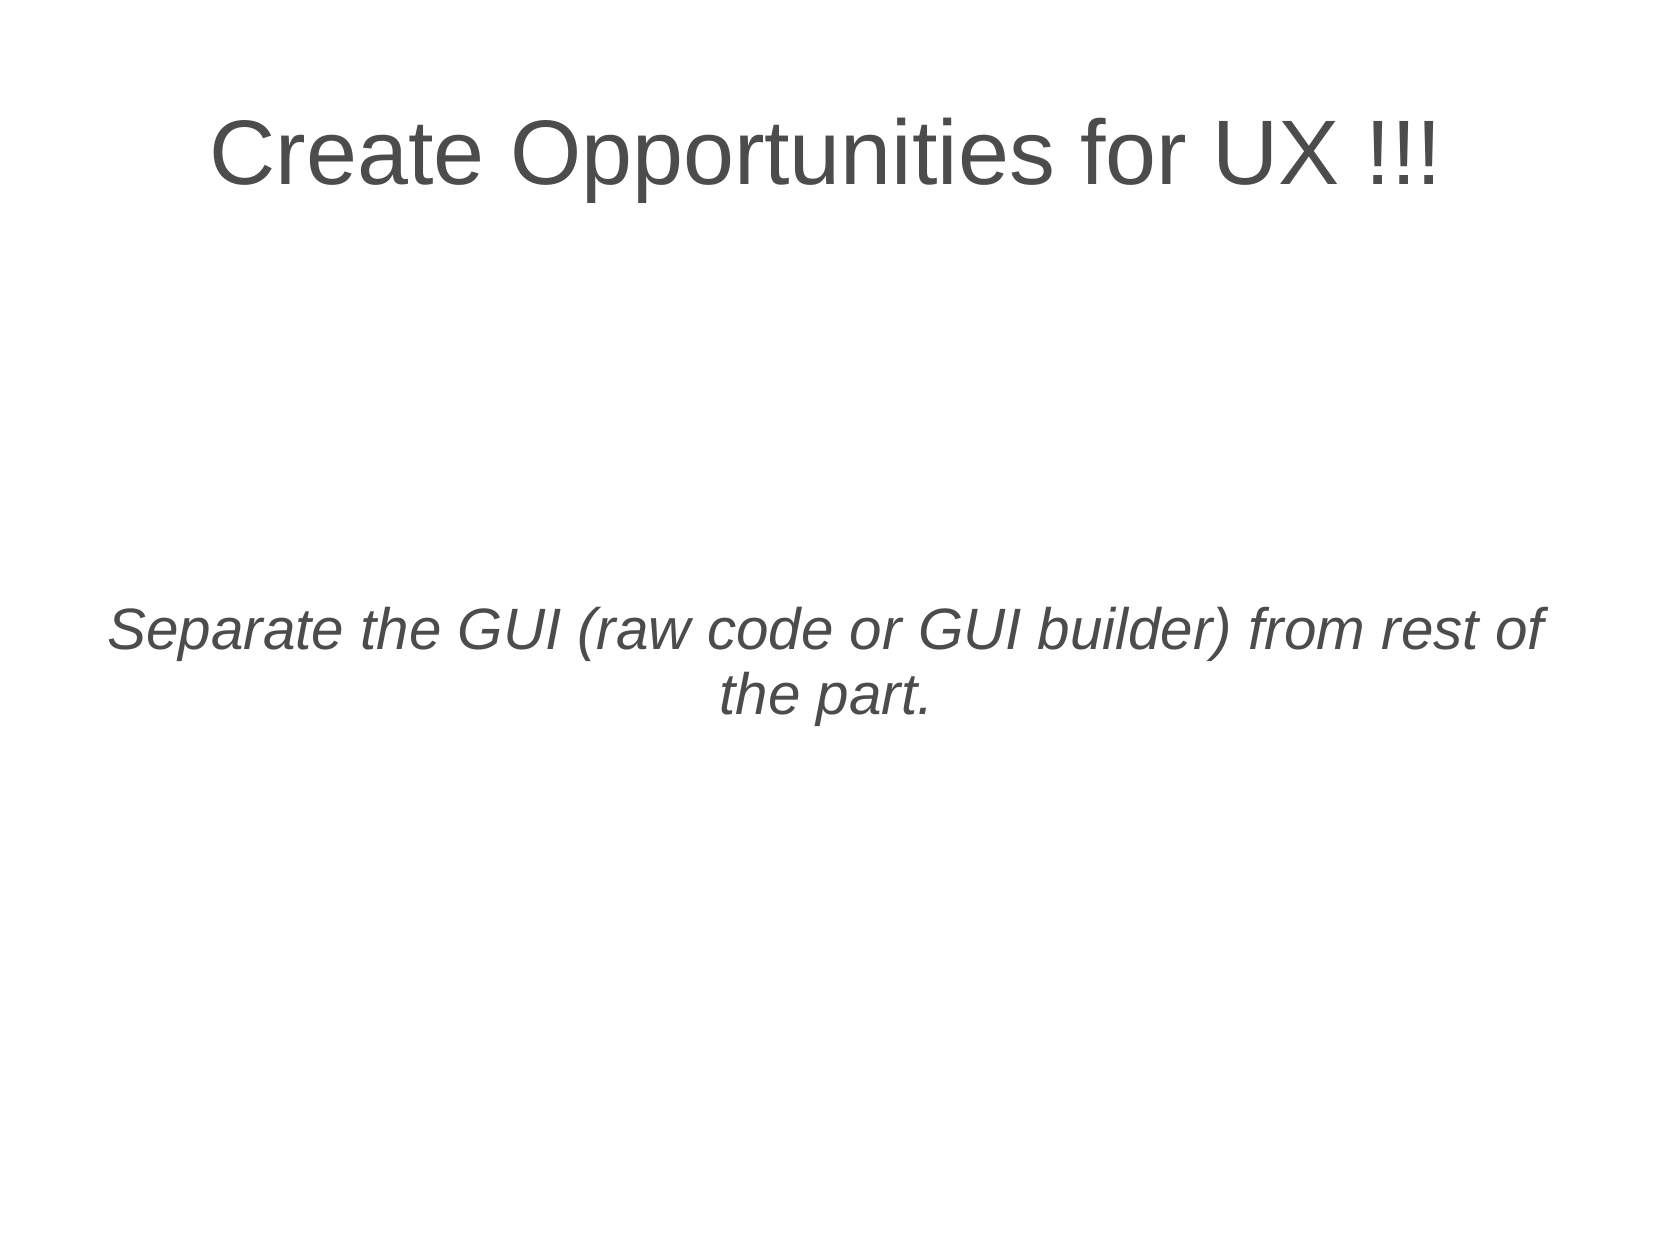

# Create Opportunities for UX !!!
Separate the GUI (raw code or GUI builder) from rest of the part.